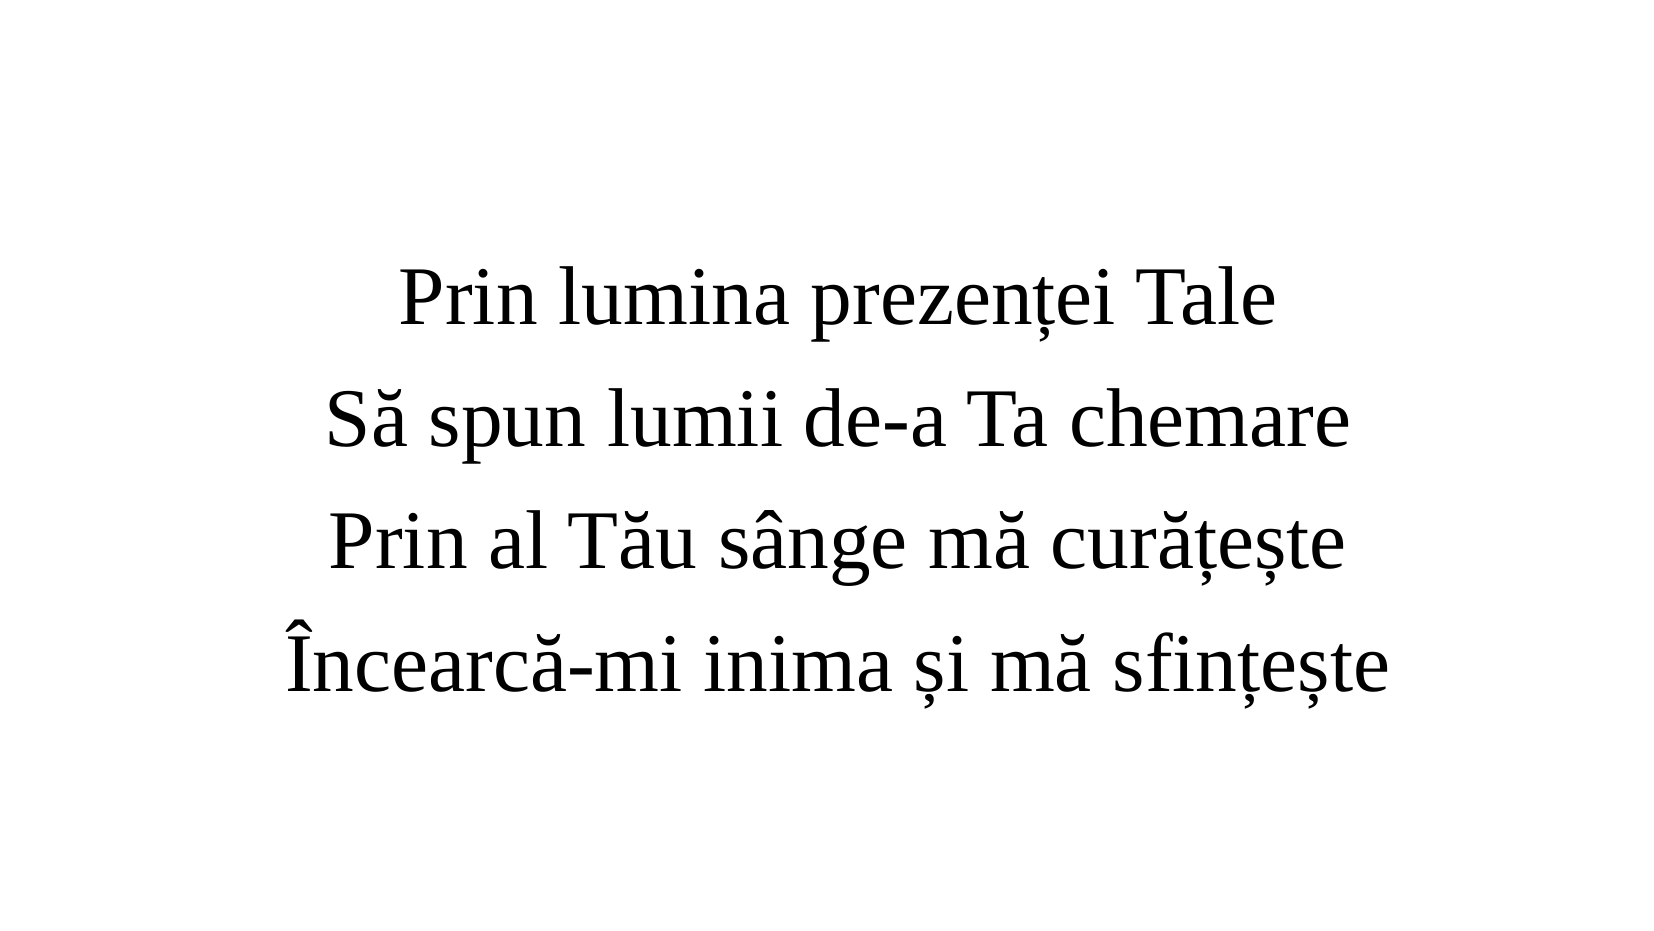

# Prin lumina prezenței Tale
Să spun lumii de-a Ta chemare
Prin al Tău sânge mă curățește
Încearcă-mi inima și mă sfințește